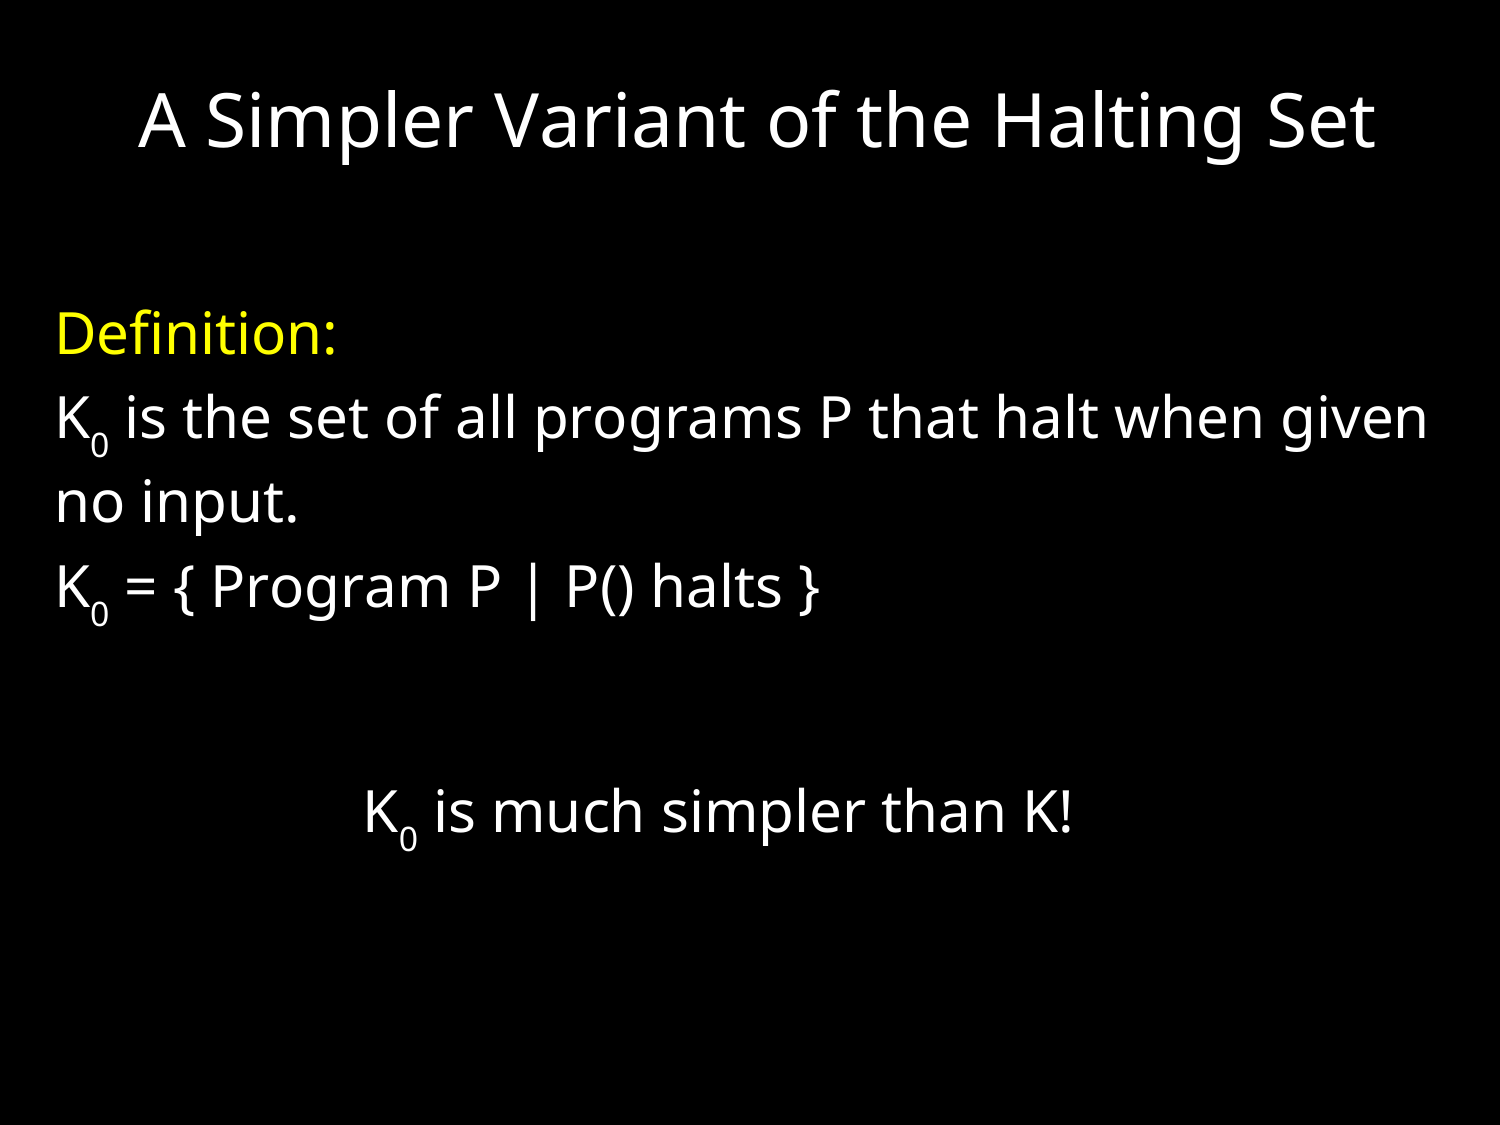

A Simpler Variant of the Halting Set
Definition:
K0 is the set of all programs P that halt when given no input.
K0 = { Program P | P() halts }
K0 is much simpler than K!